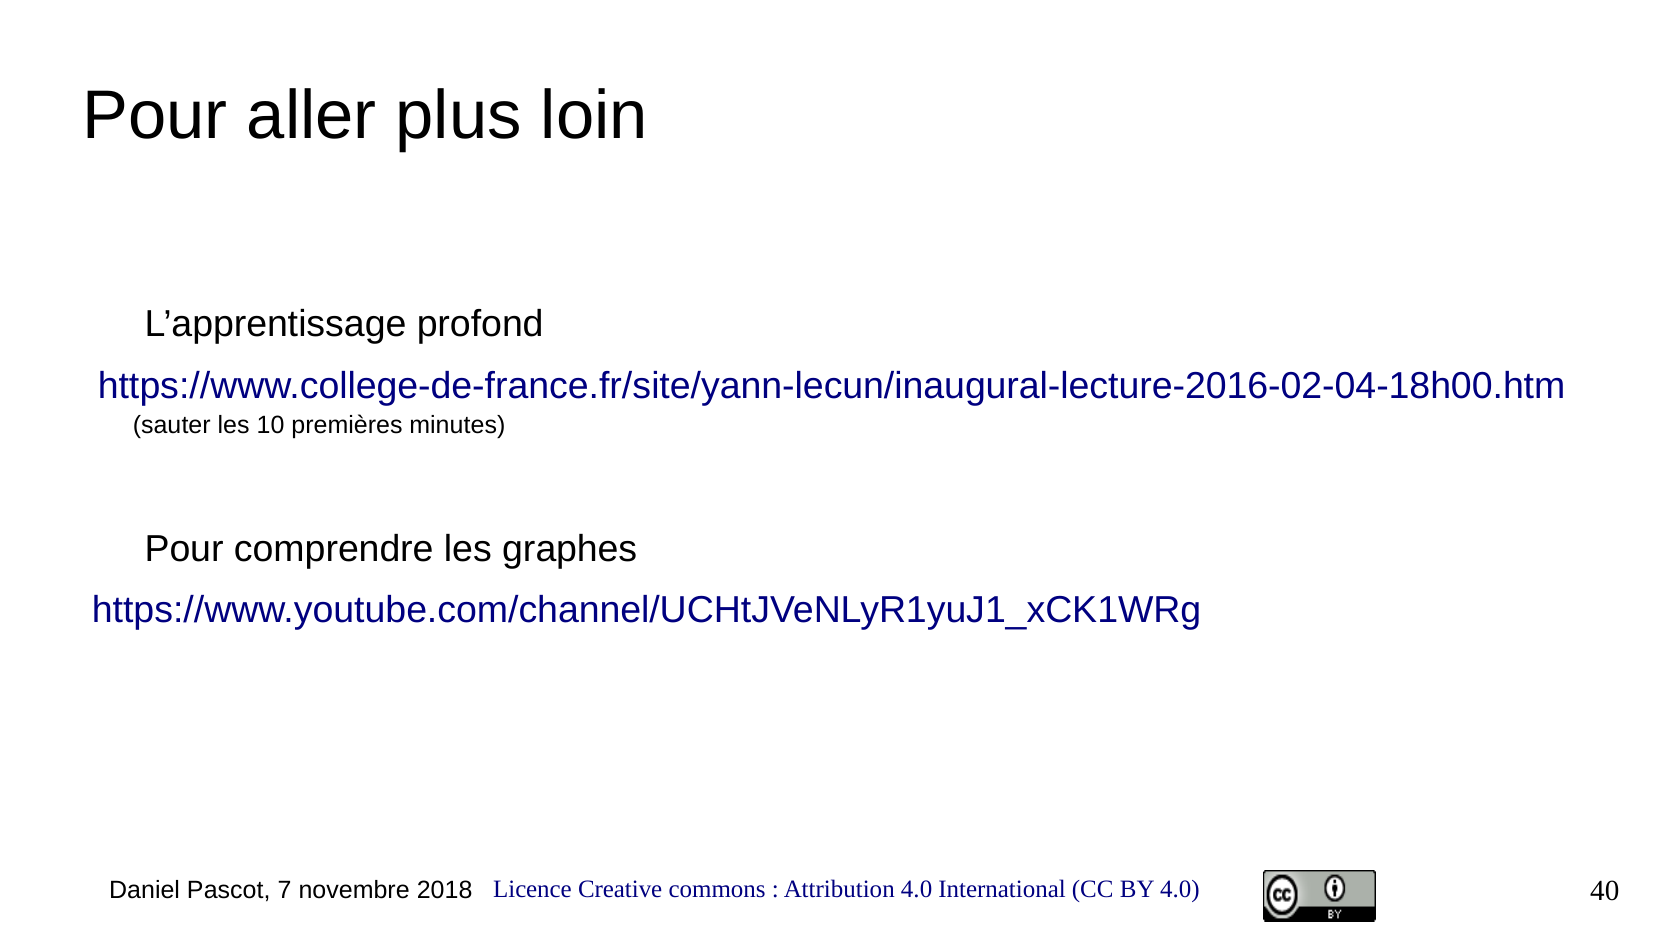

# Pour aller plus loin
L’apprentissage profond
https://www.college-de-france.fr/site/yann-lecun/inaugural-lecture-2016-02-04-18h00.htm
(sauter les 10 premières minutes)
Pour comprendre les graphes
https://www.youtube.com/channel/UCHtJVeNLyR1yuJ1_xCK1WRg
40